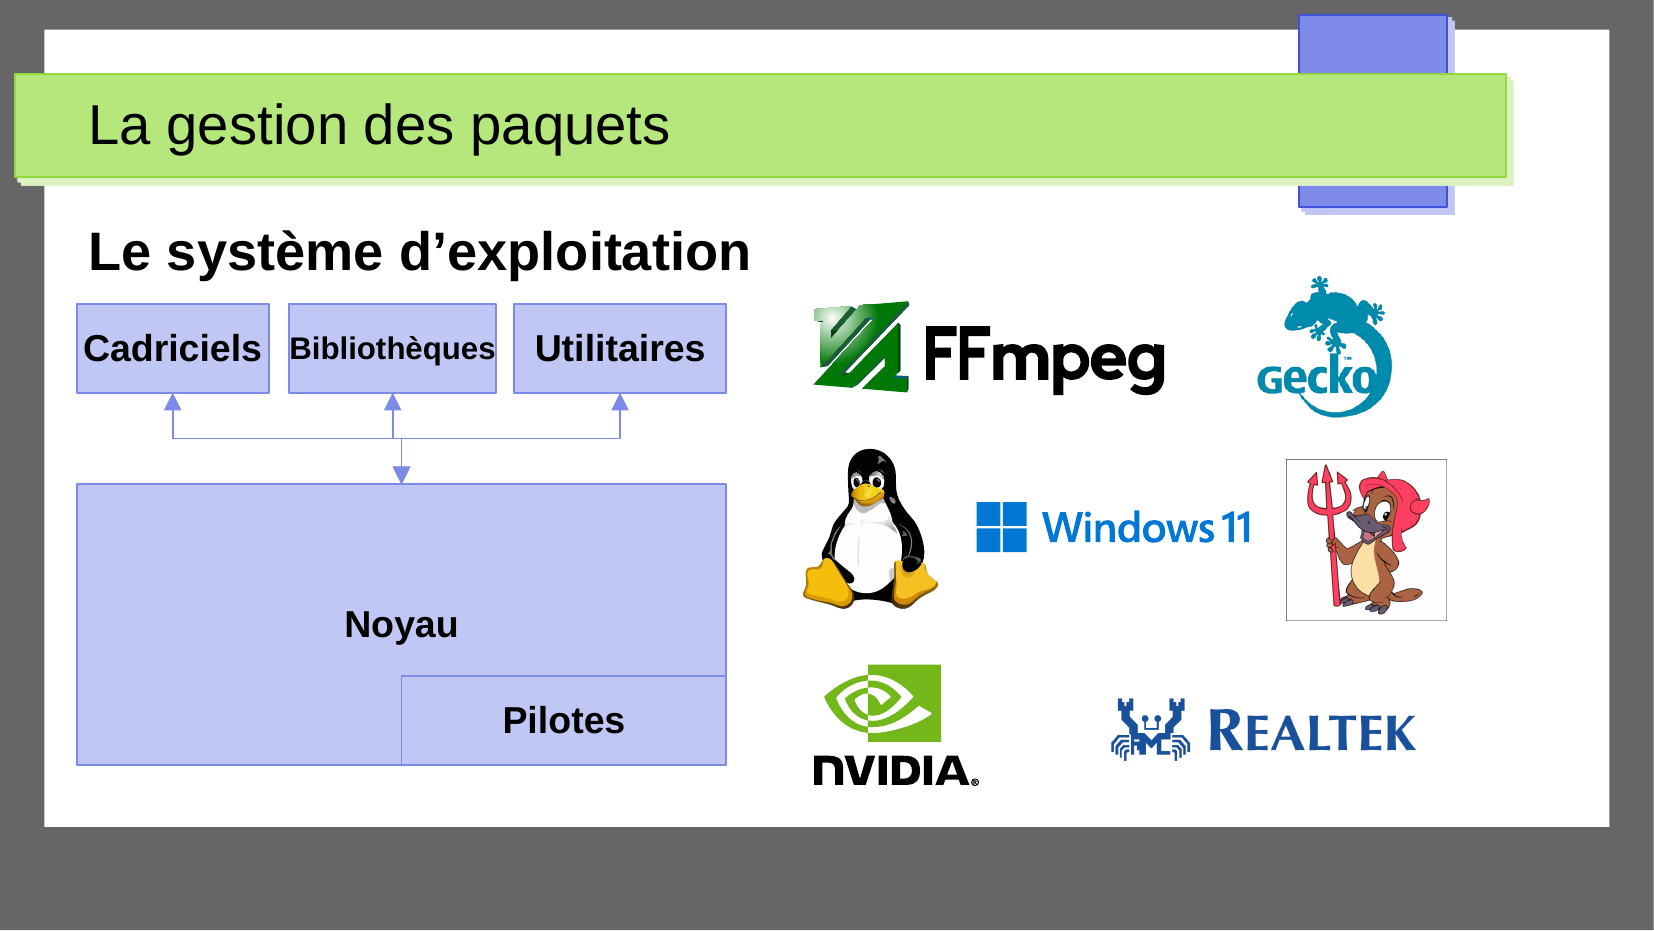

# La gestion des paquets
Le système d’exploitation
Cadriciels
Bibliothèques
Utilitaires
Noyau
Pilotes